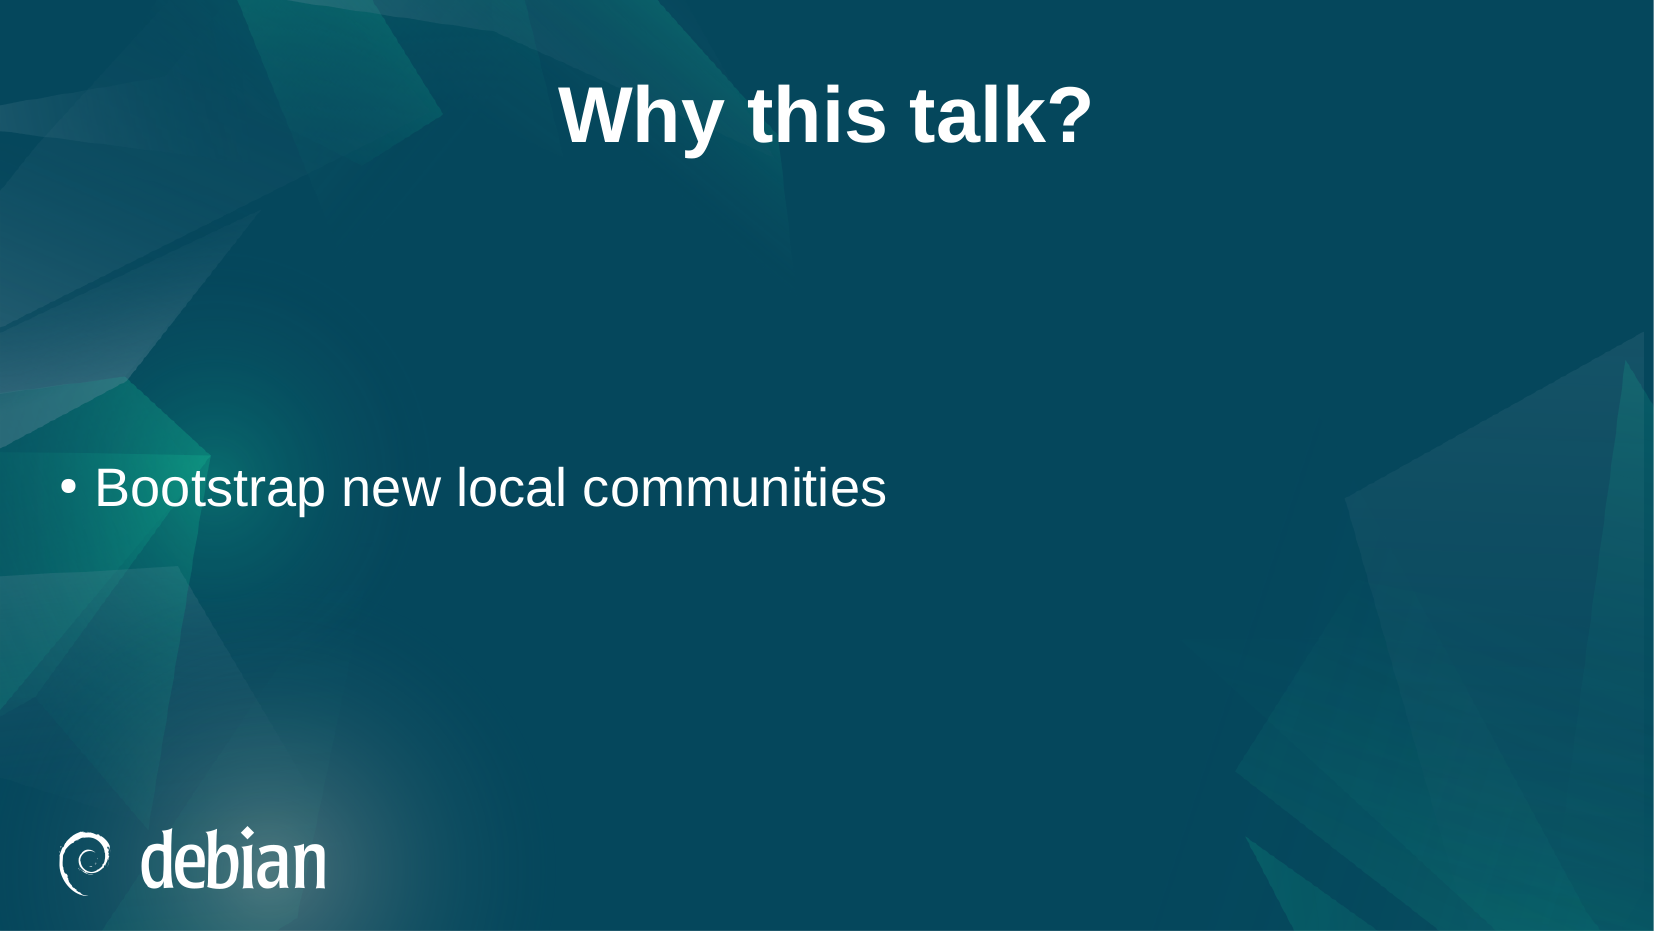

# Why this talk?
Bootstrap new local communities